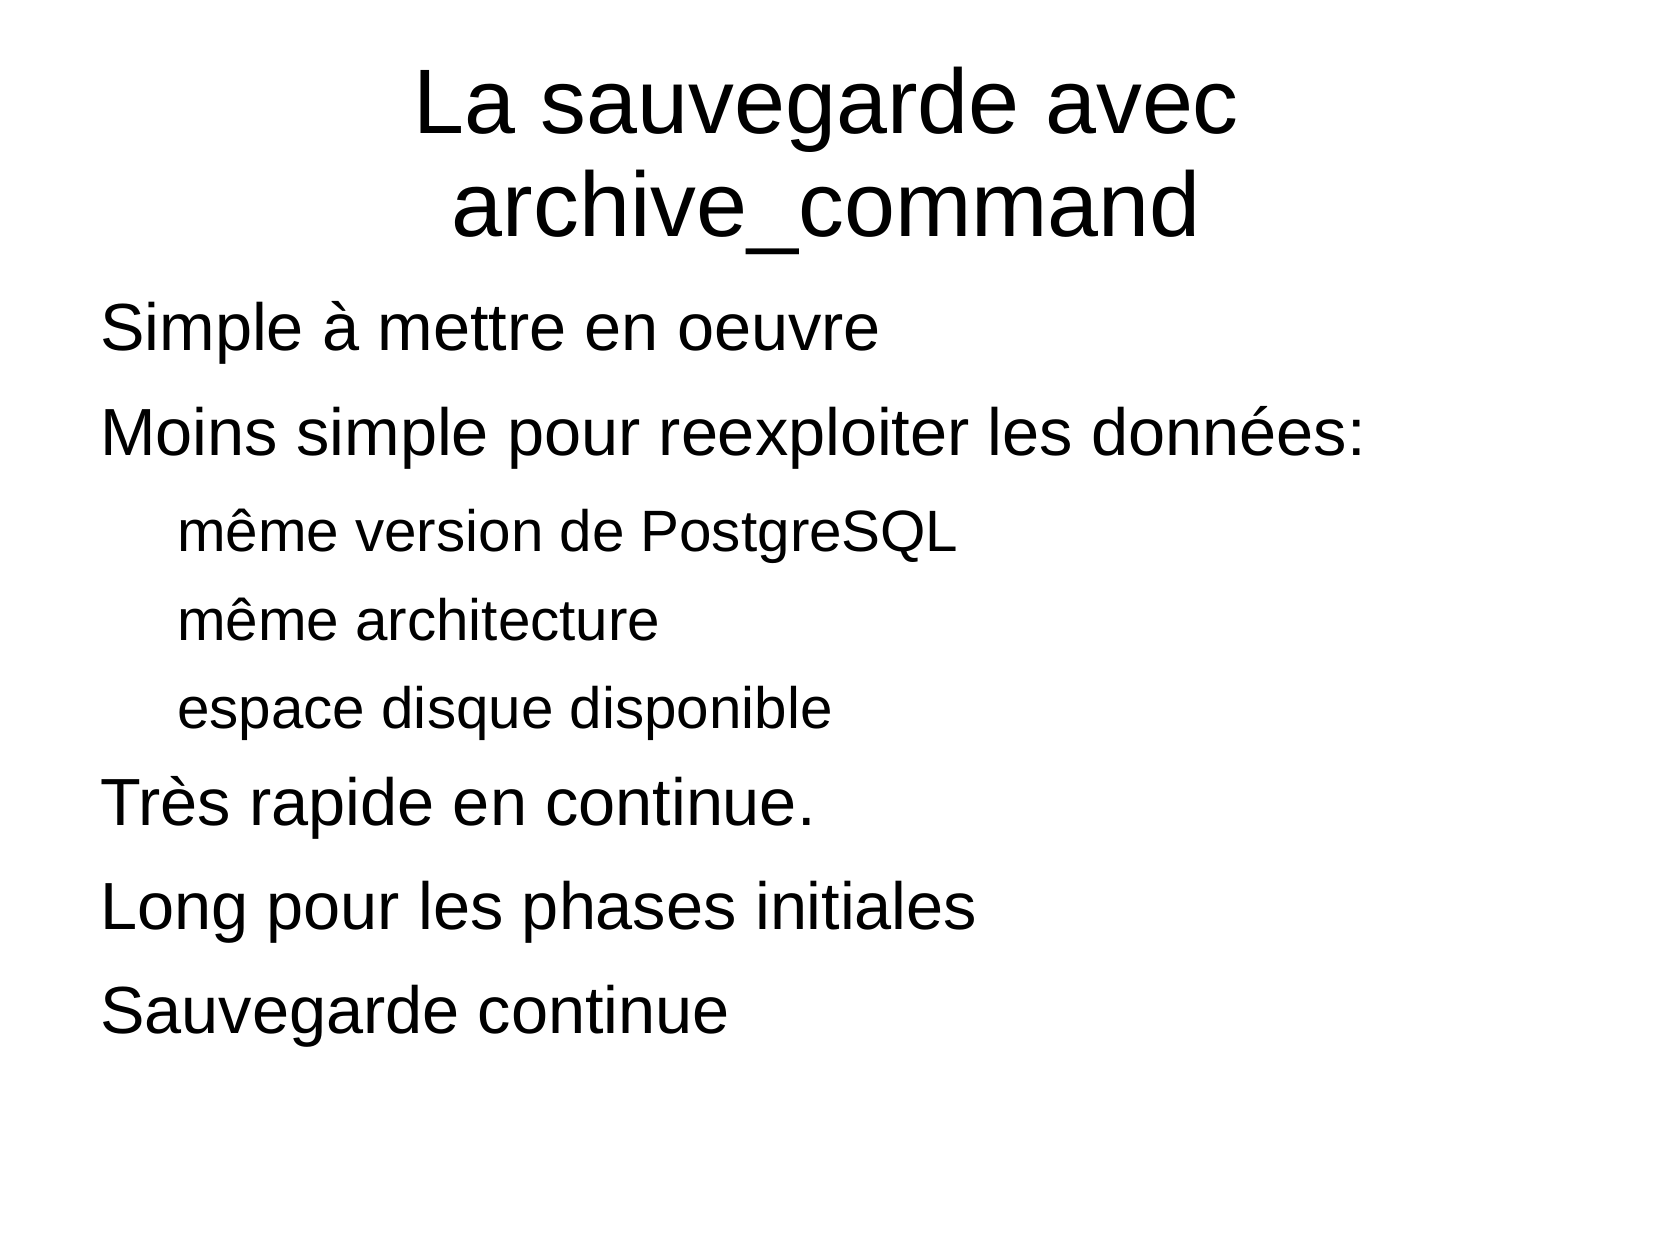

# La sauvegarde avec archive_command
Simple à mettre en oeuvre
Moins simple pour reexploiter les données:
même version de PostgreSQL
même architecture
espace disque disponible
Très rapide en continue.
Long pour les phases initiales
Sauvegarde continue